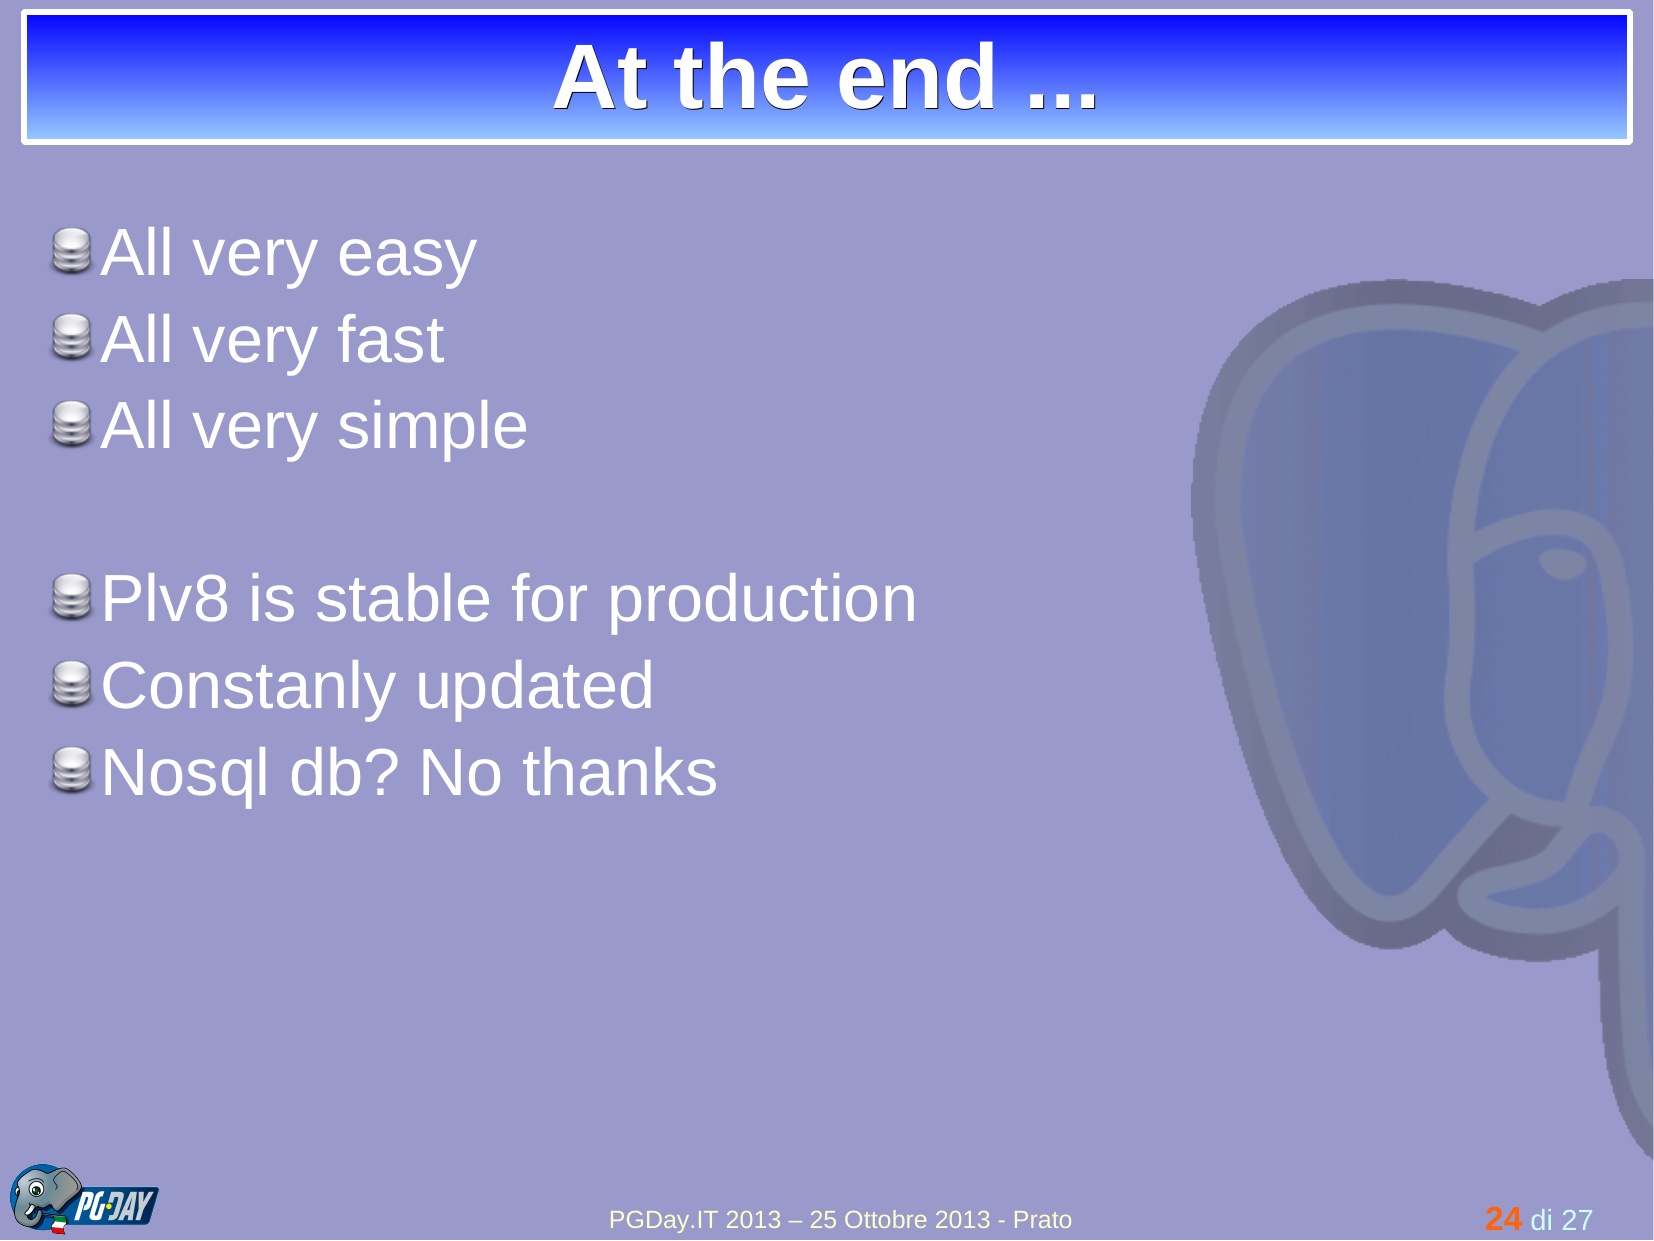

# At the end ...
All very easy
All very fast
All very simple
Plv8 is stable for production
Constanly updated
Nosql db? No thanks